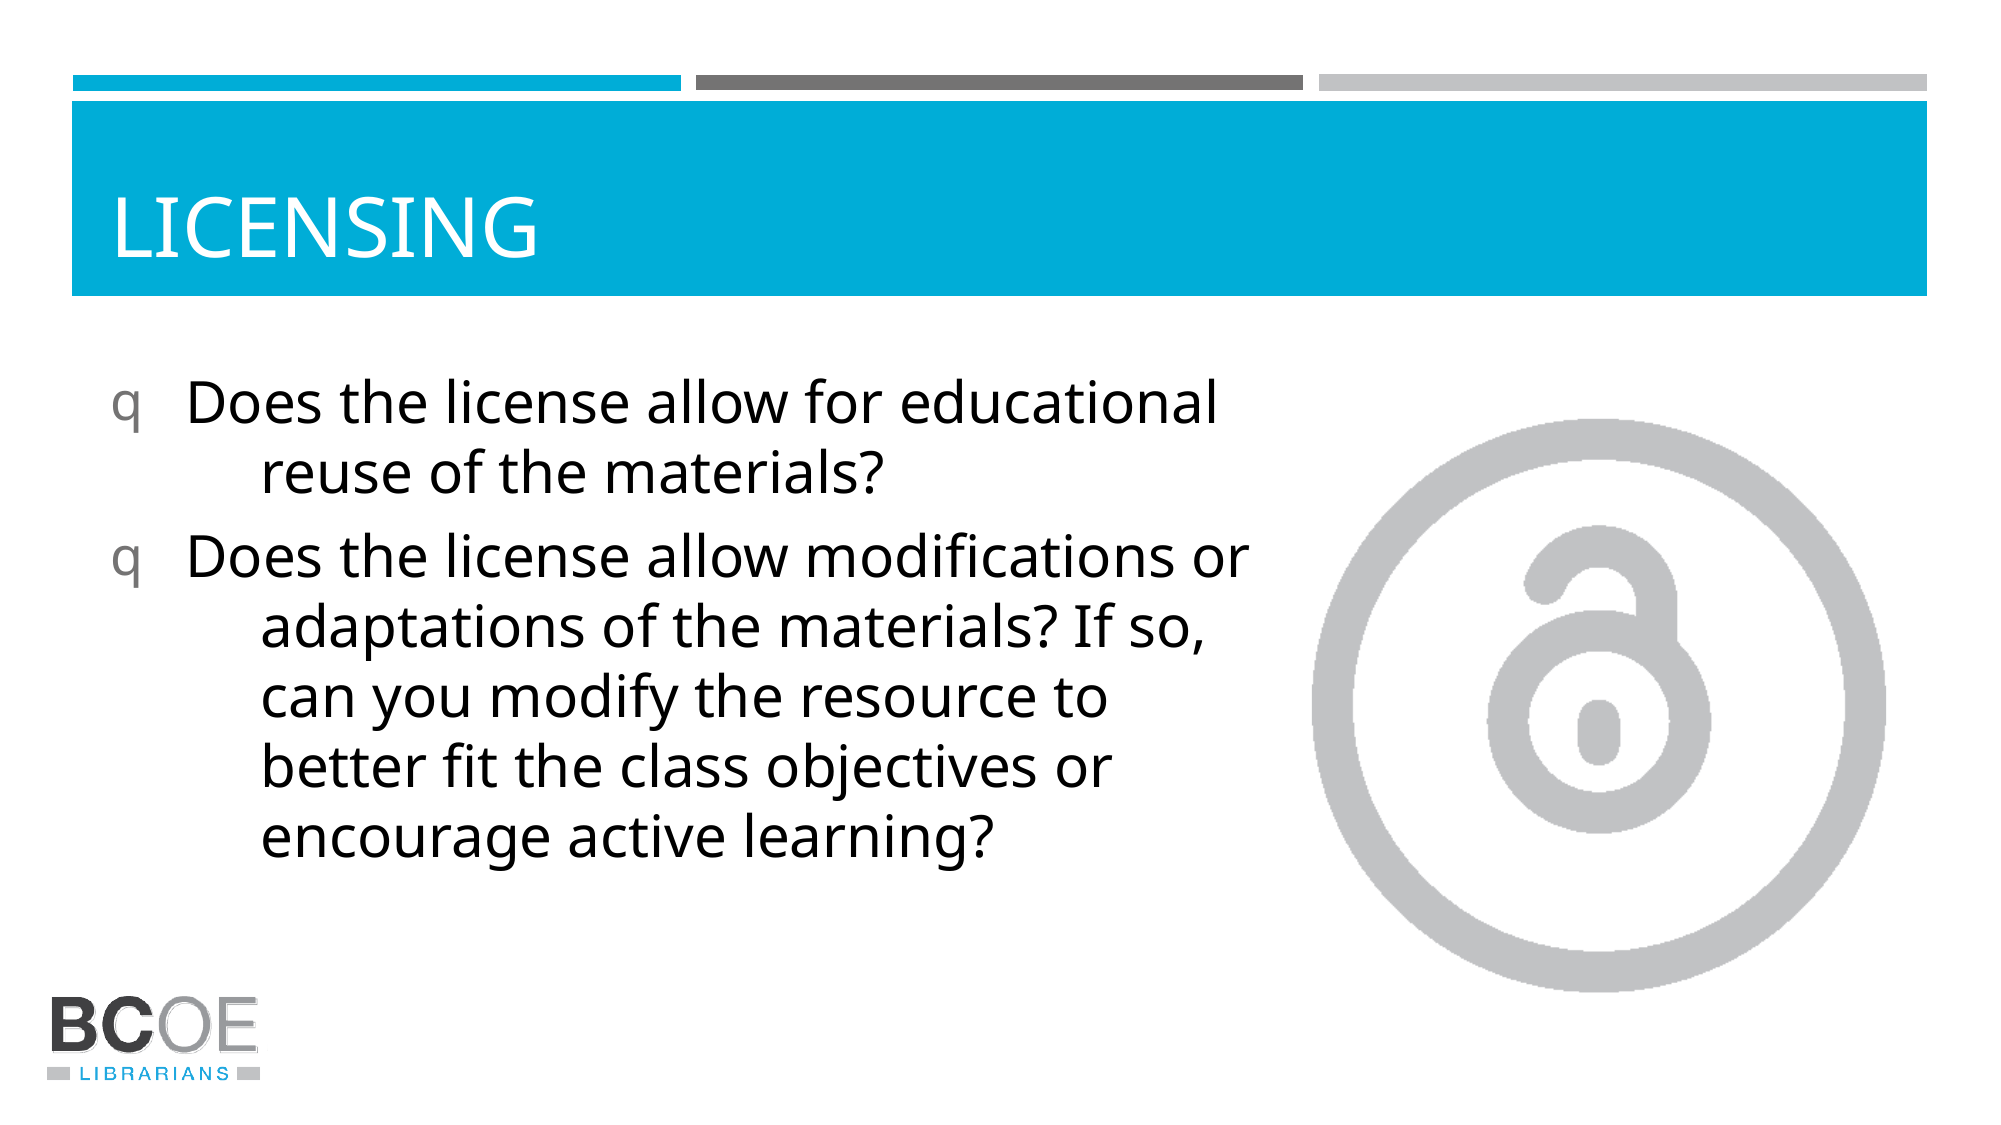

# Licensing
Does the license allow for educational reuse of the materials?
Does the license allow modifications or adaptations of the materials? If so, can you modify the resource to better fit the class objectives or encourage active learning?